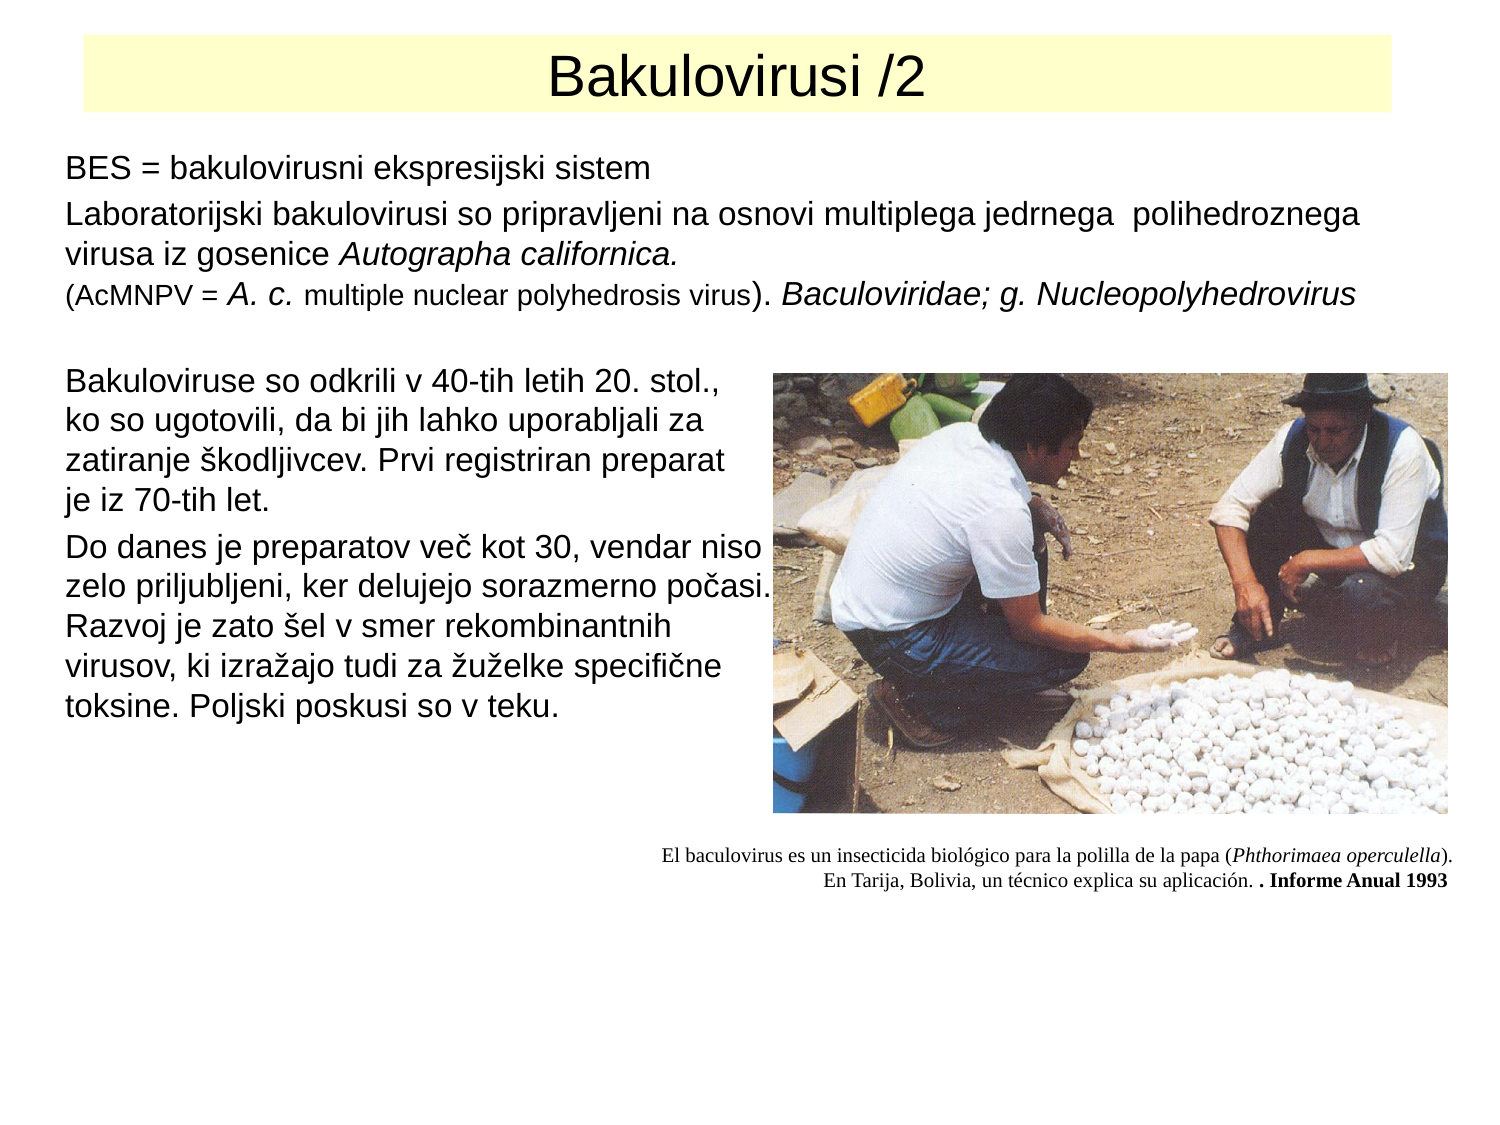

# Bakulovirusi /2
BES = bakulovirusni ekspresijski sistem
Laboratorijski bakulovirusi so pripravljeni na osnovi multiplega jedrnega polihedroznega virusa iz gosenice Autographa californica.
(AcMNPV = A. c. multiple nuclear polyhedrosis virus). Baculoviridae; g. Nucleopolyhedrovirus
Bakuloviruse so odkrili v 40-tih letih 20. stol.,
ko so ugotovili, da bi jih lahko uporabljali za
zatiranje škodljivcev. Prvi registriran preparat
je iz 70-tih let.
Do danes je preparatov več kot 30, vendar niso
zelo priljubljeni, ker delujejo sorazmerno počasi.
Razvoj je zato šel v smer rekombinantnih
virusov, ki izražajo tudi za žuželke specifične
toksine. Poljski poskusi so v teku.
El baculovirus es un insecticida biológico para la polilla de la papa (Phthorimaea operculella).
 En Tarija, Bolivia, un técnico explica su aplicación. . Informe Anual 1993